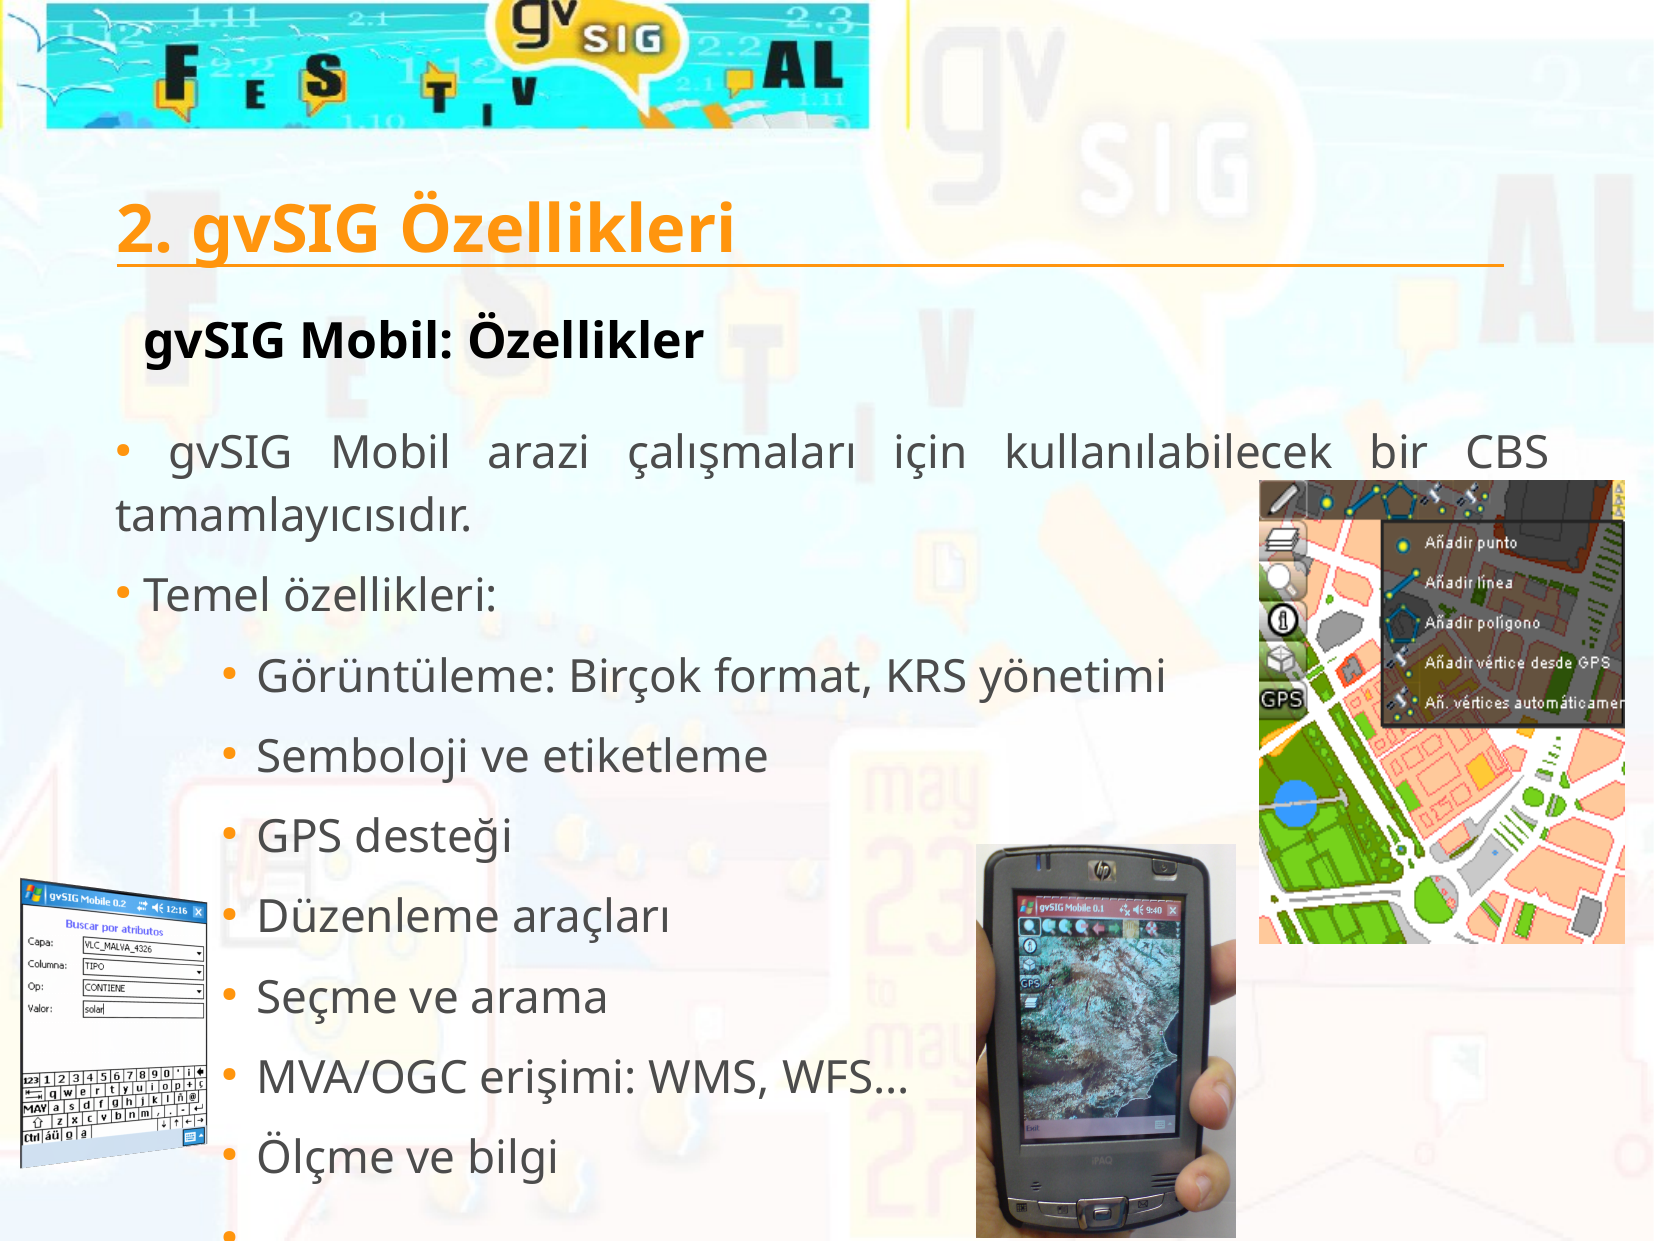

# 2. gvSIG Özellikleri
gvSIG Mobil: Özellikler
 gvSIG Mobil arazi çalışmaları için kullanılabilecek bir CBS tamamlayıcısıdır.
 Temel özellikleri:
Görüntüleme: Birçok format, KRS yönetimi
Semboloji ve etiketleme
GPS desteği
Düzenleme araçları
Seçme ve arama
MVA/OGC erişimi: WMS, WFS...
Ölçme ve bilgi
...